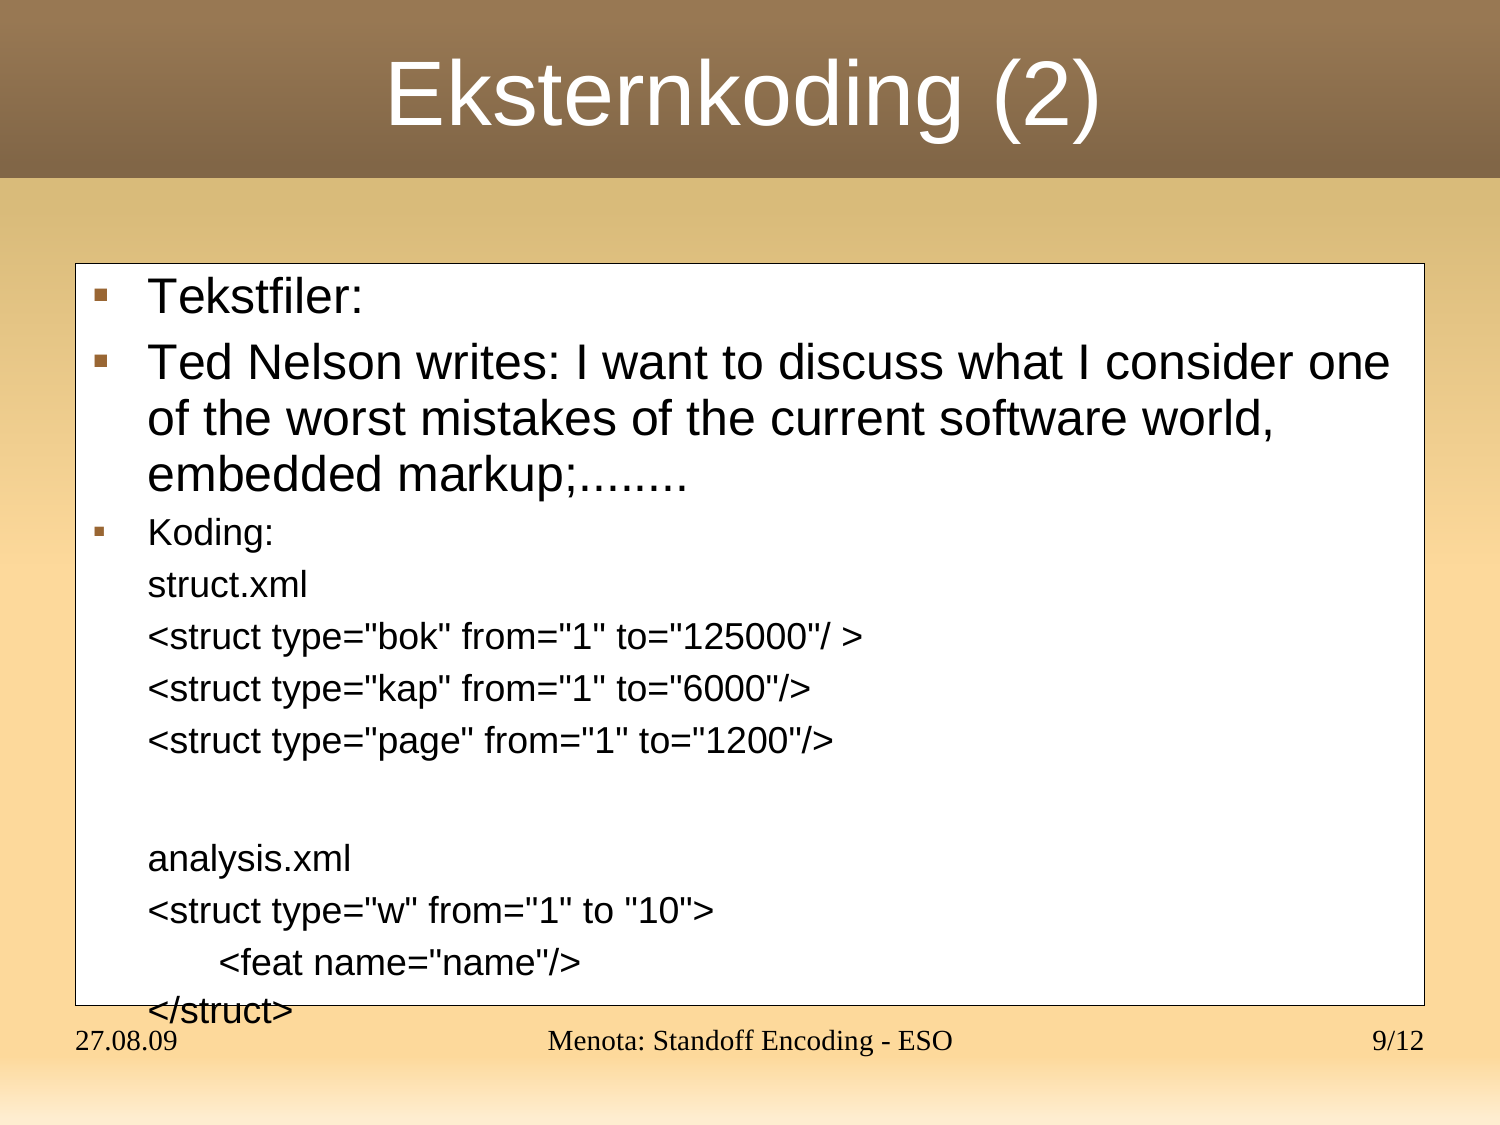

# Eksternkoding (2)
Tekstfiler:
Ted Nelson writes: I want to discuss what I consider one of the worst mistakes of the current software world, embedded markup;........
Koding:
struct.xml
<struct type="bok" from="1" to="125000"/ >
<struct type="kap" from="1" to="6000"/>
<struct type="page" from="1" to="1200"/>
analysis.xml
<struct type="w" from="1" to "10">
<feat name="name"/>
</struct>
27.08.09
Menota: Standoff Encoding - ESO
9